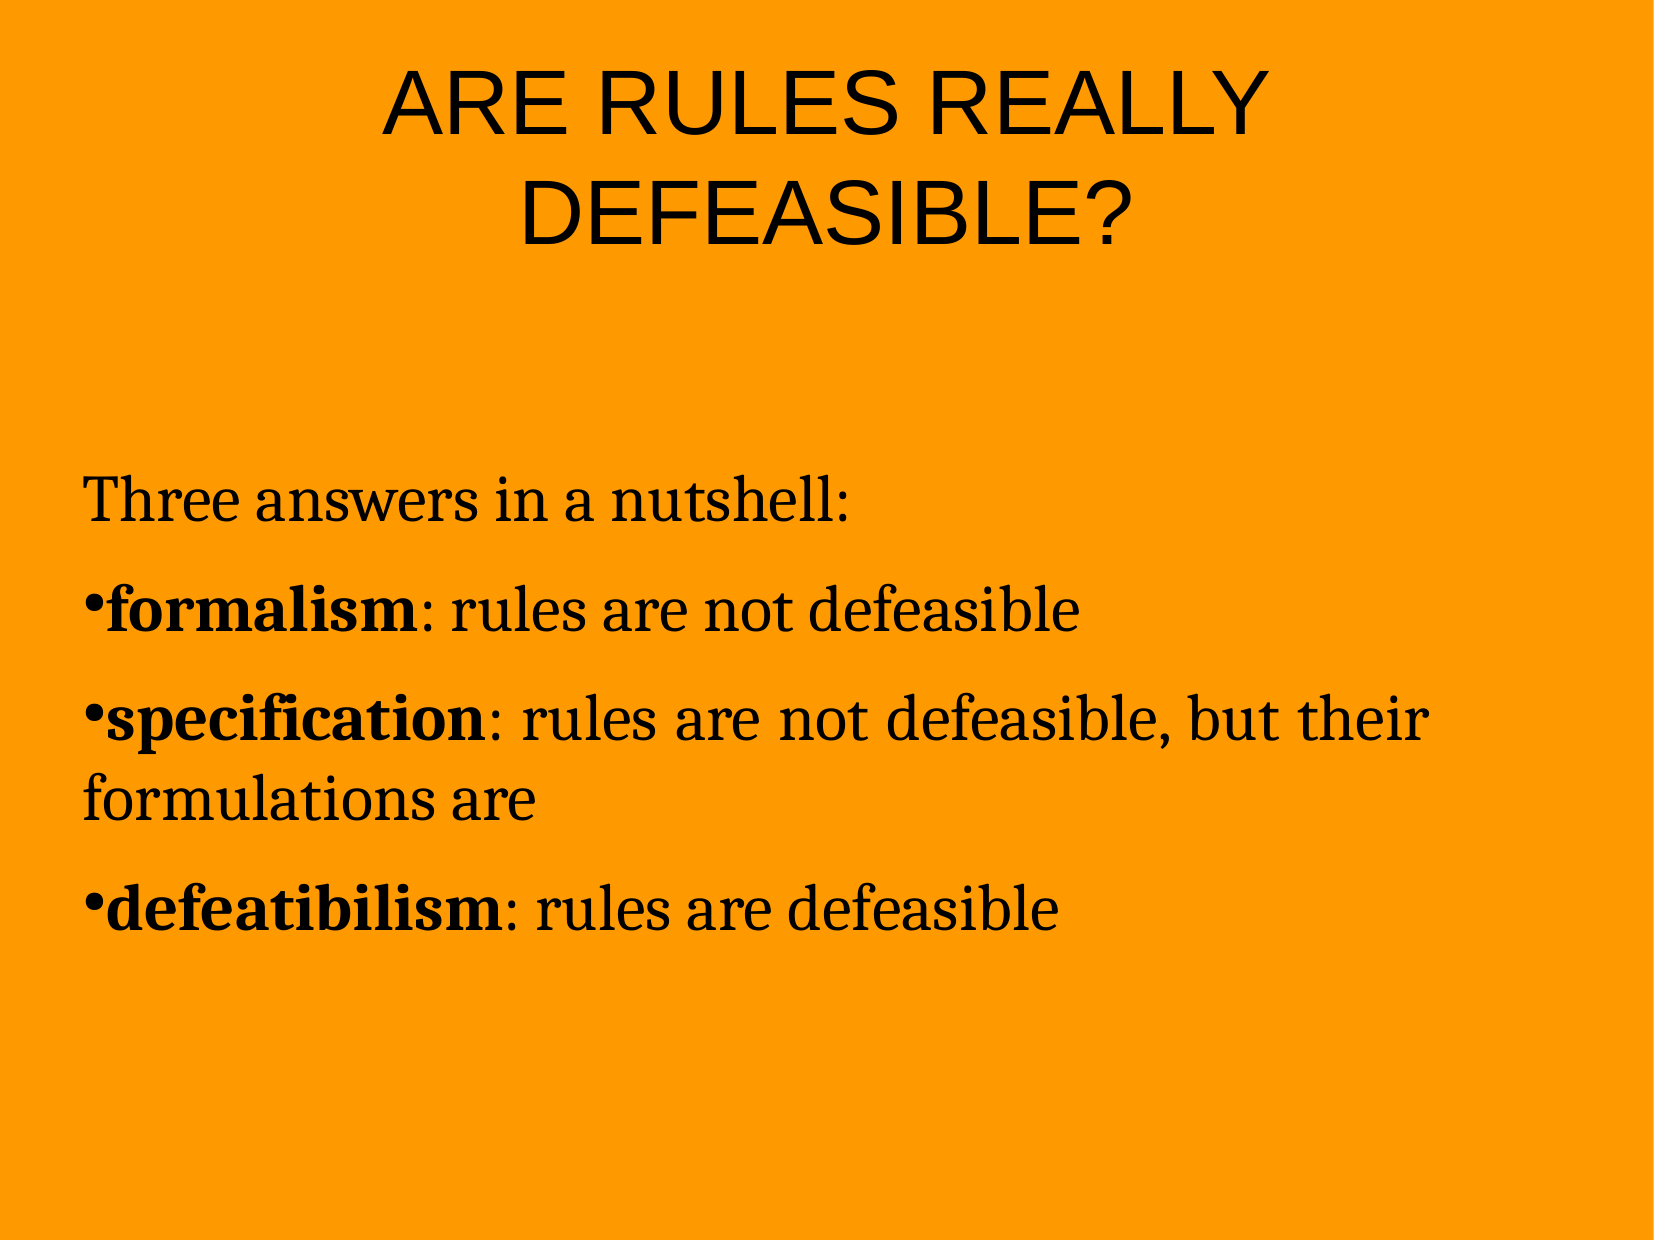

# ARE RULES REALLY DEFEASIBLE?
Three answers in a nutshell:
formalism: rules are not defeasible
specification: rules are not defeasible, but their formulations are
defeatibilism: rules are defeasible